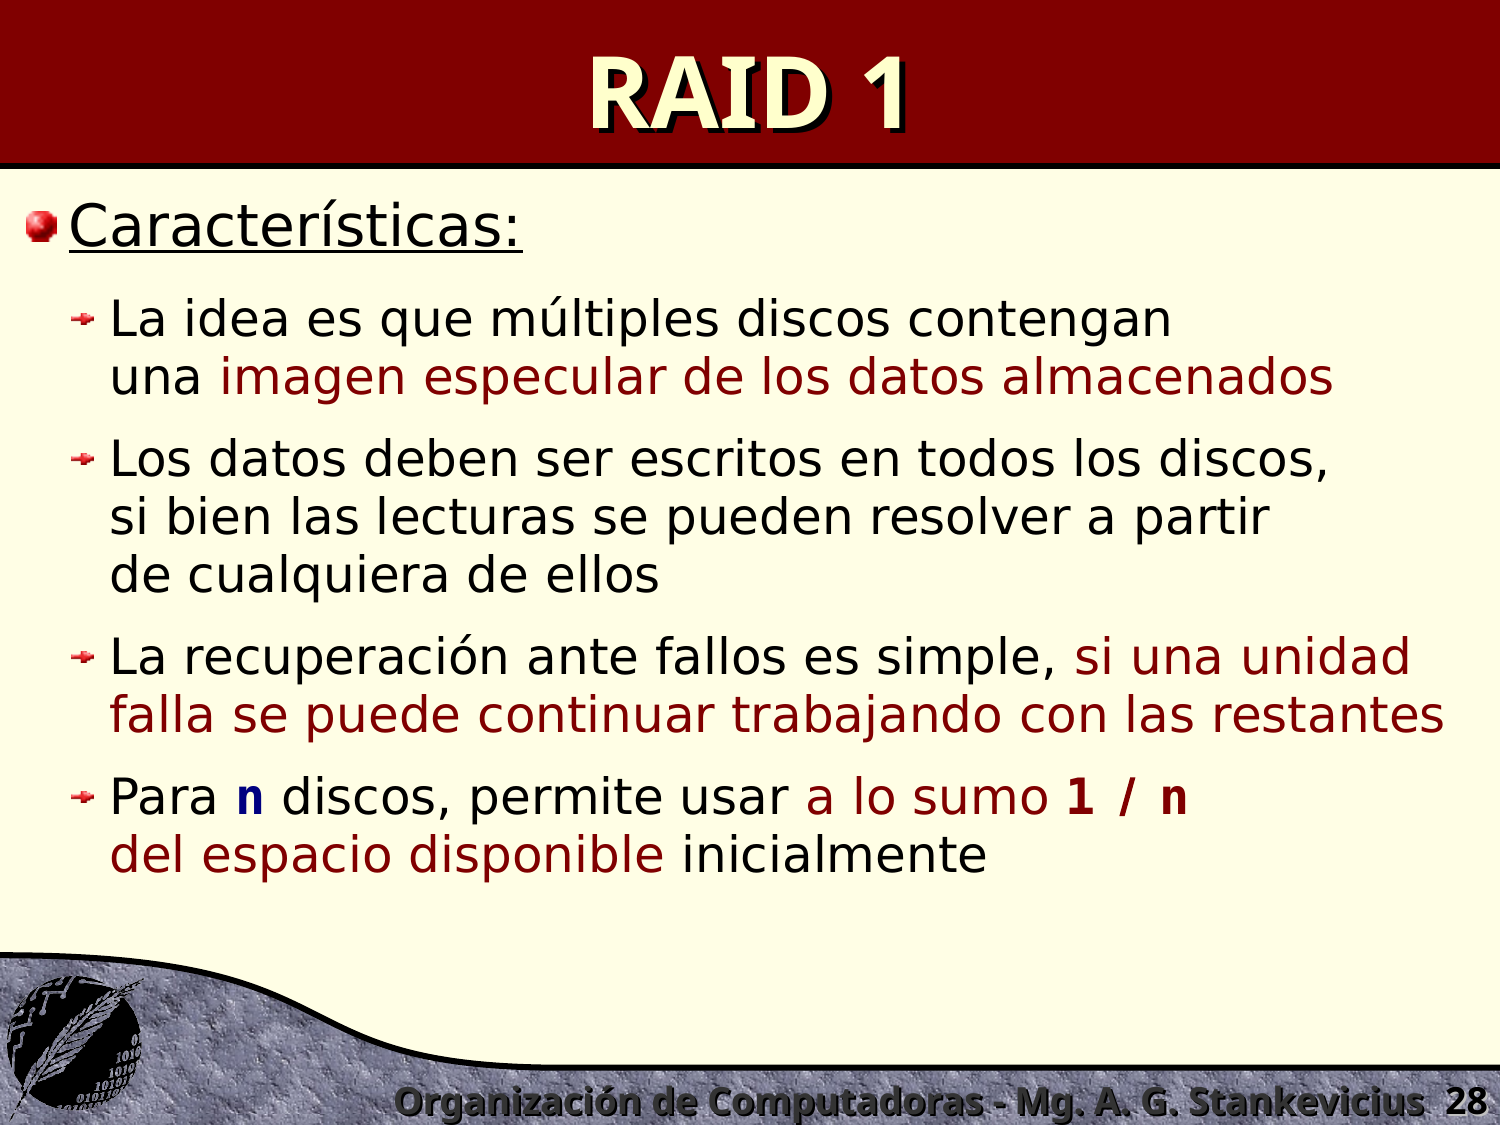

# RAID 1
Características:
La idea es que múltiples discos contengan
una imagen especular de los datos almacenados
Los datos deben ser escritos en todos los discos,
si bien las lecturas se pueden resolver a partir
de cualquiera de ellos
La recuperación ante fallos es simple, si una unidad falla se puede continuar trabajando con las restantes
Para n discos, permite usar a lo sumo 1 / n
del espacio disponible inicialmente
28